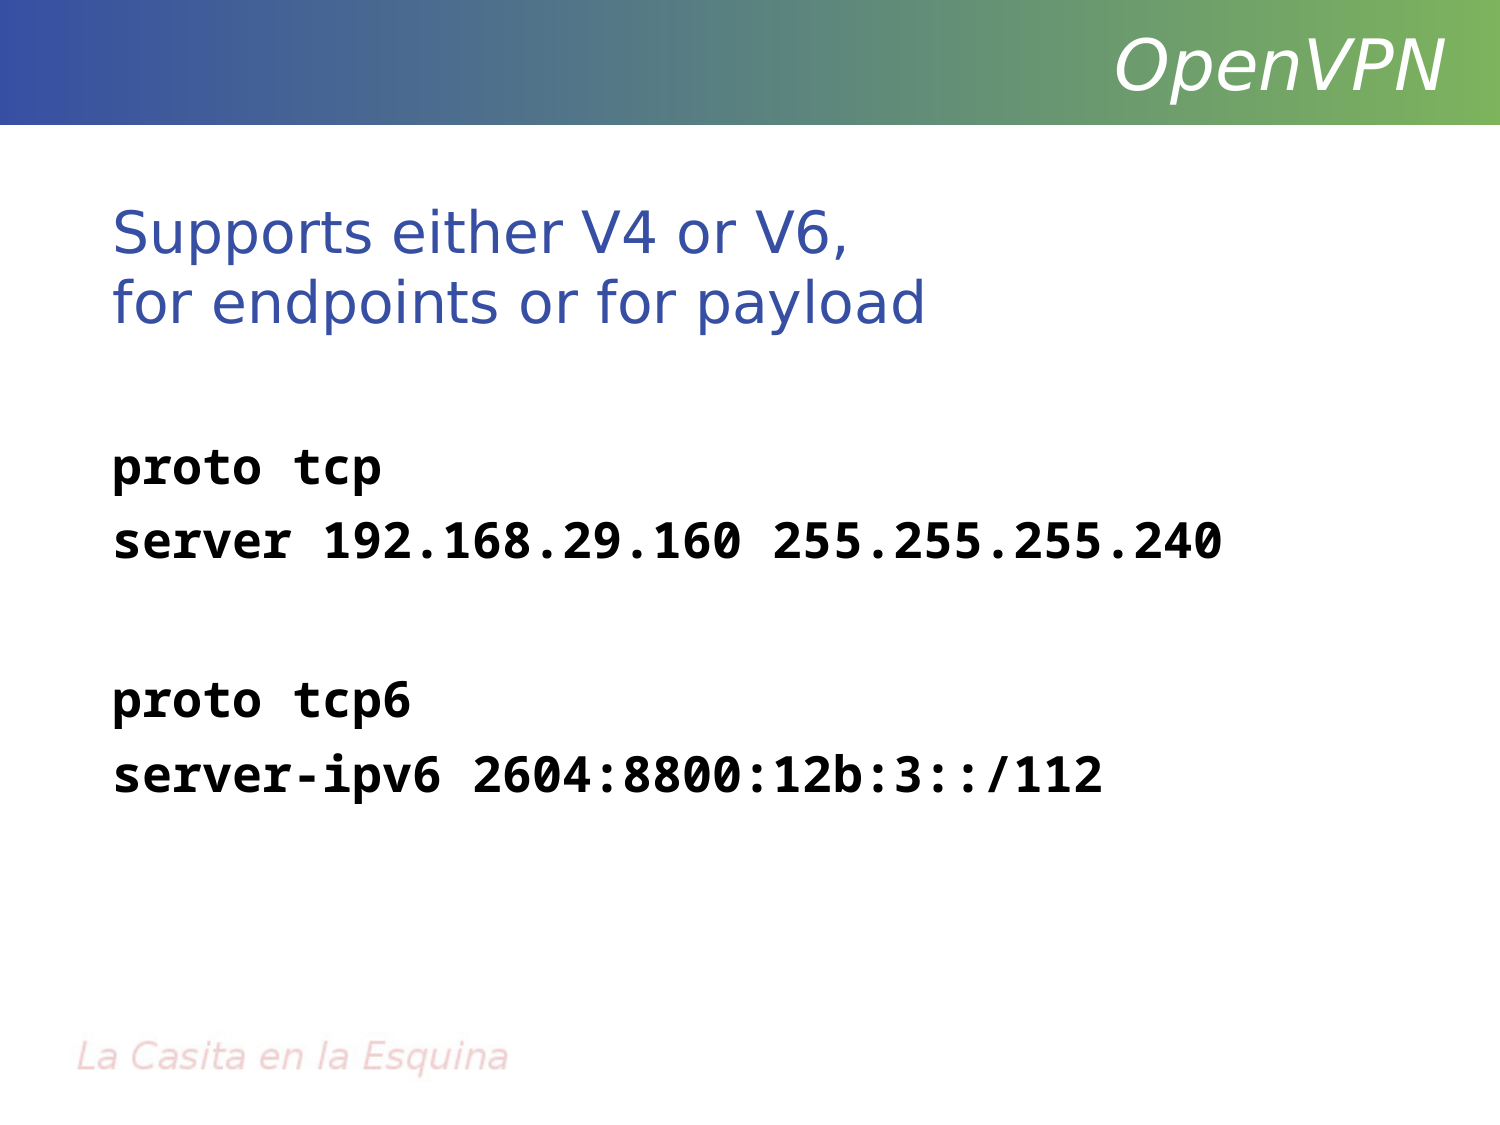

# OpenVPN
Supports either V4 or V6,
for endpoints or for payload
proto tcp
server 192.168.29.160 255.255.255.240
proto tcp6
server-ipv6 2604:8800:12b:3::/112